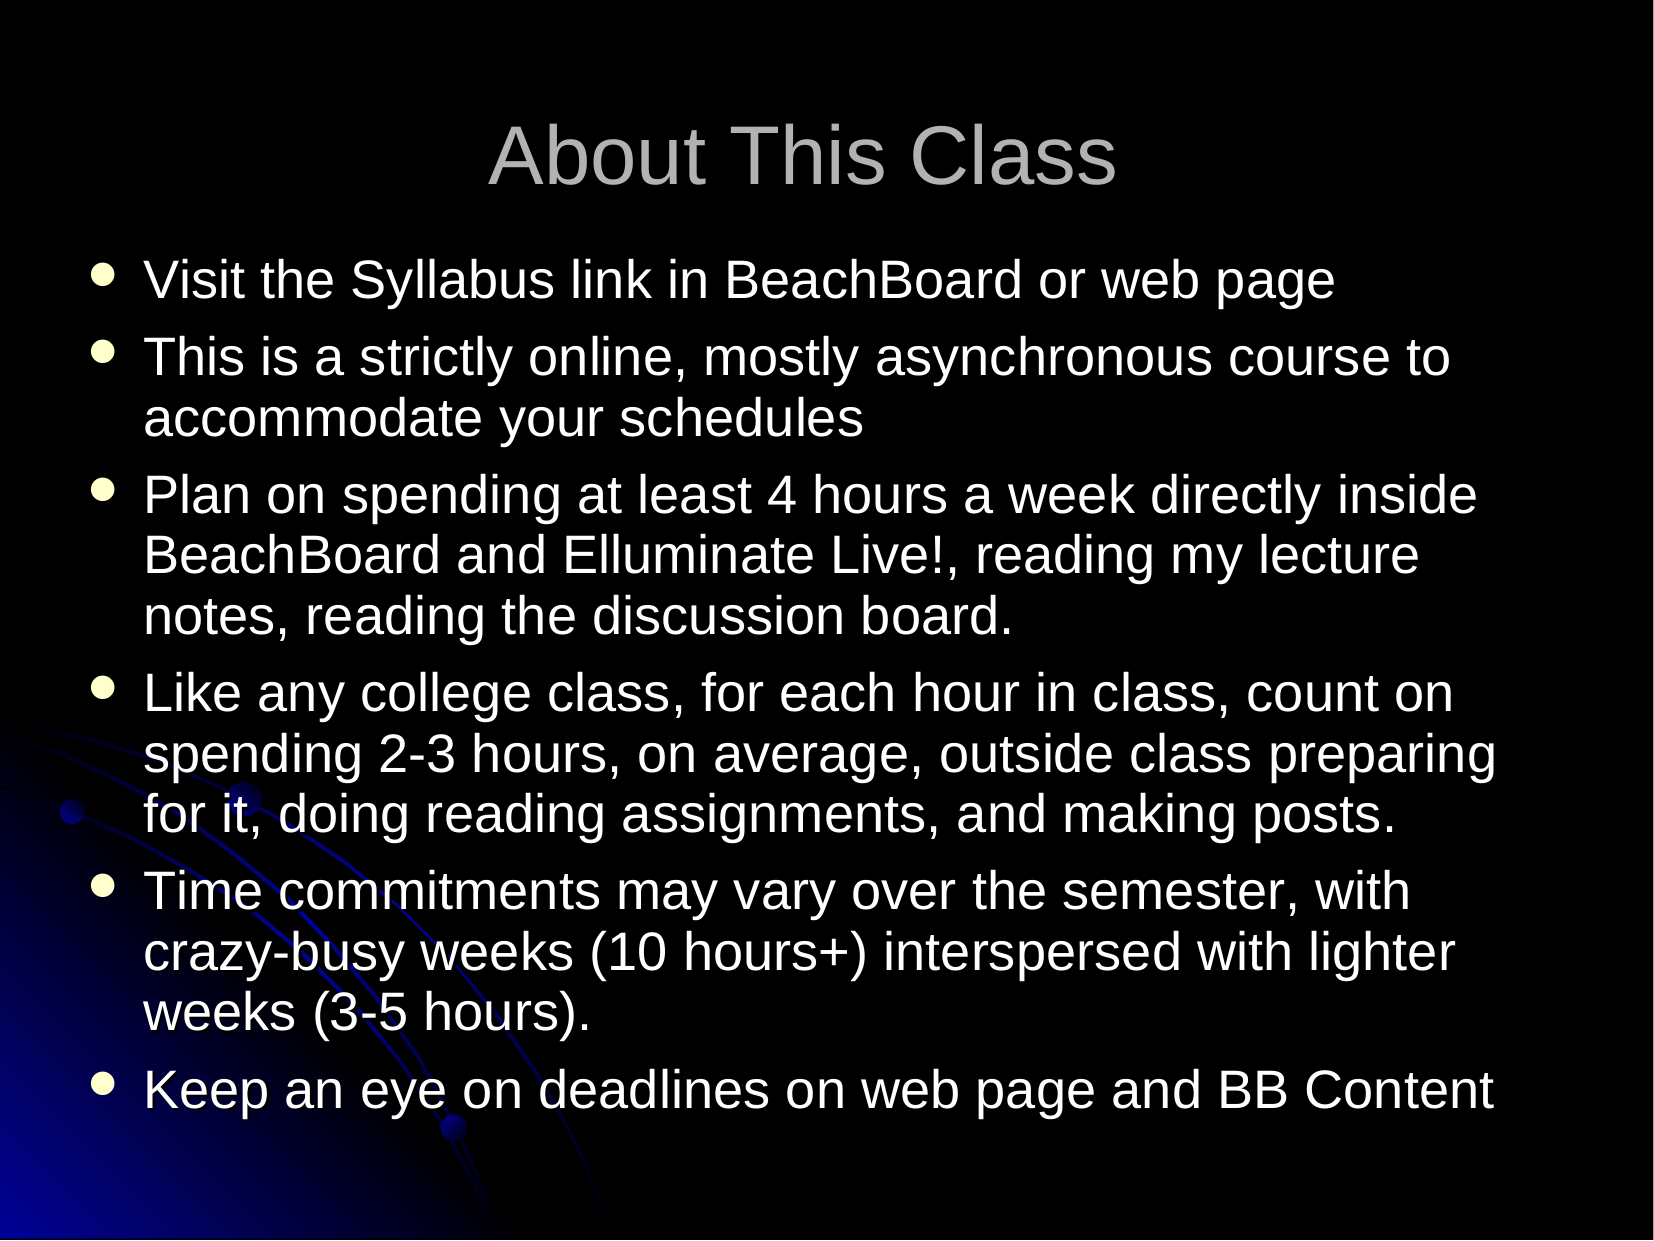

# About This Class
Visit the Syllabus link in BeachBoard or web page
This is a strictly online, mostly asynchronous course to accommodate your schedules
Plan on spending at least 4 hours a week directly inside BeachBoard and Elluminate Live!, reading my lecture notes, reading the discussion board.
Like any college class, for each hour in class, count on spending 2-3 hours, on average, outside class preparing for it, doing reading assignments, and making posts.
Time commitments may vary over the semester, with crazy-busy weeks (10 hours+) interspersed with lighter weeks (3-5 hours).
Keep an eye on deadlines on web page and BB Content